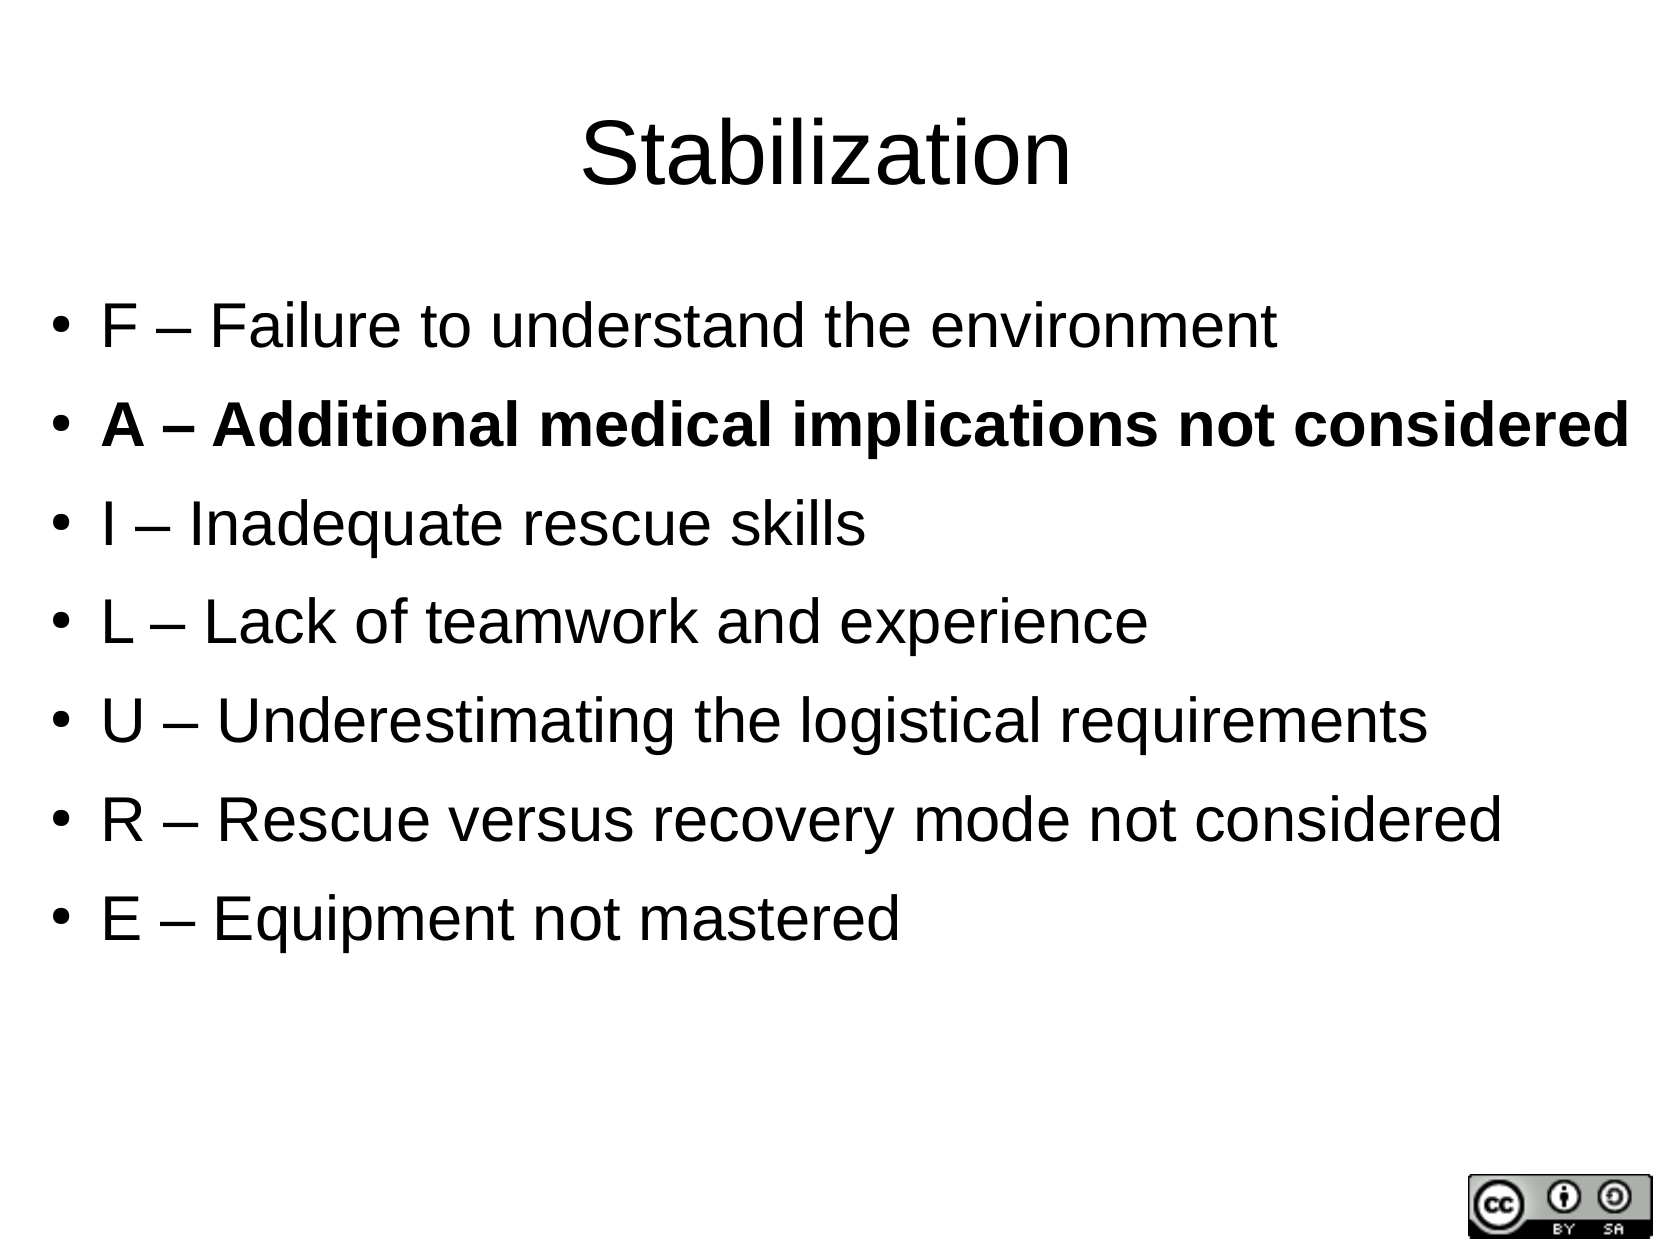

# Stabilization
F – Failure to understand the environment
A – Additional medical implications not considered
I – Inadequate rescue skills
L – Lack of teamwork and experience
U – Underestimating the logistical requirements
R – Rescue versus recovery mode not considered
E – Equipment not mastered